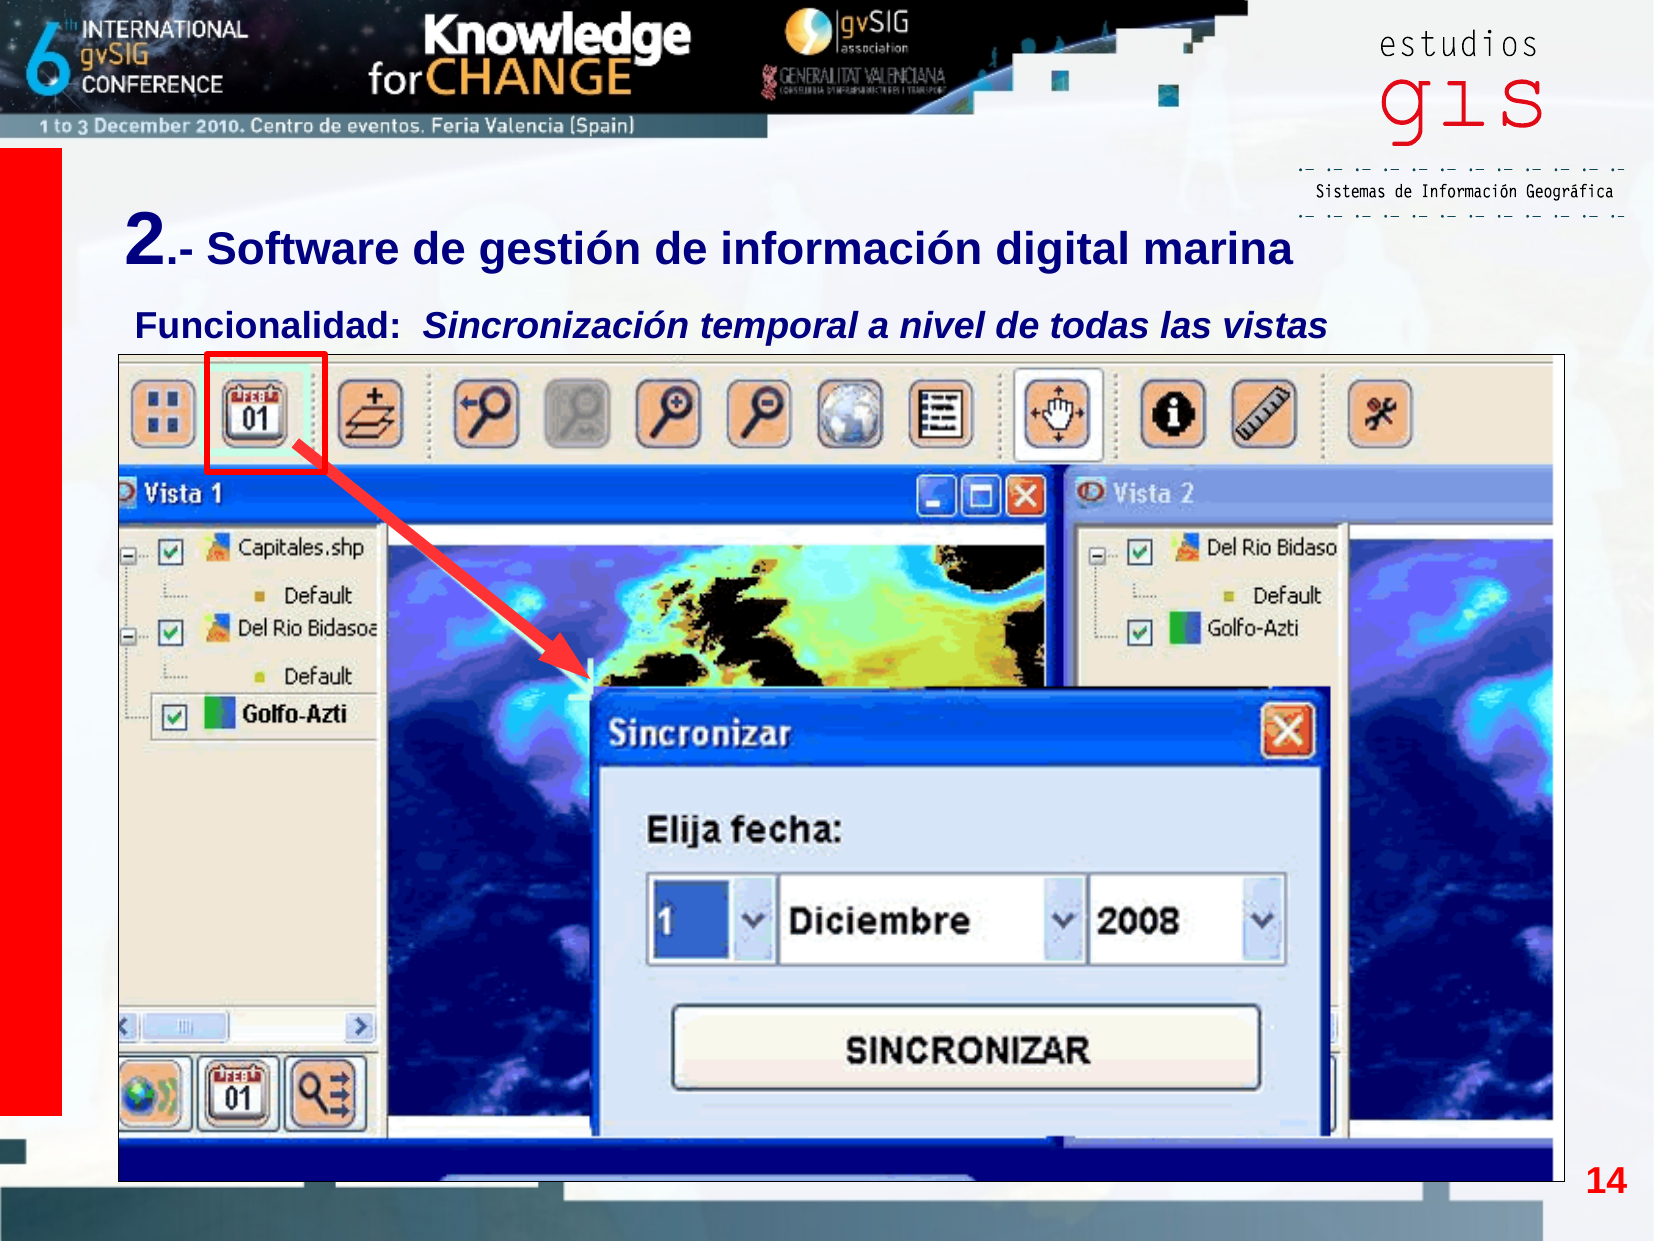

2.- Software de gestión de información digital marina
Funcionalidad: Sincronización temporal a nivel de todas las vistas
14